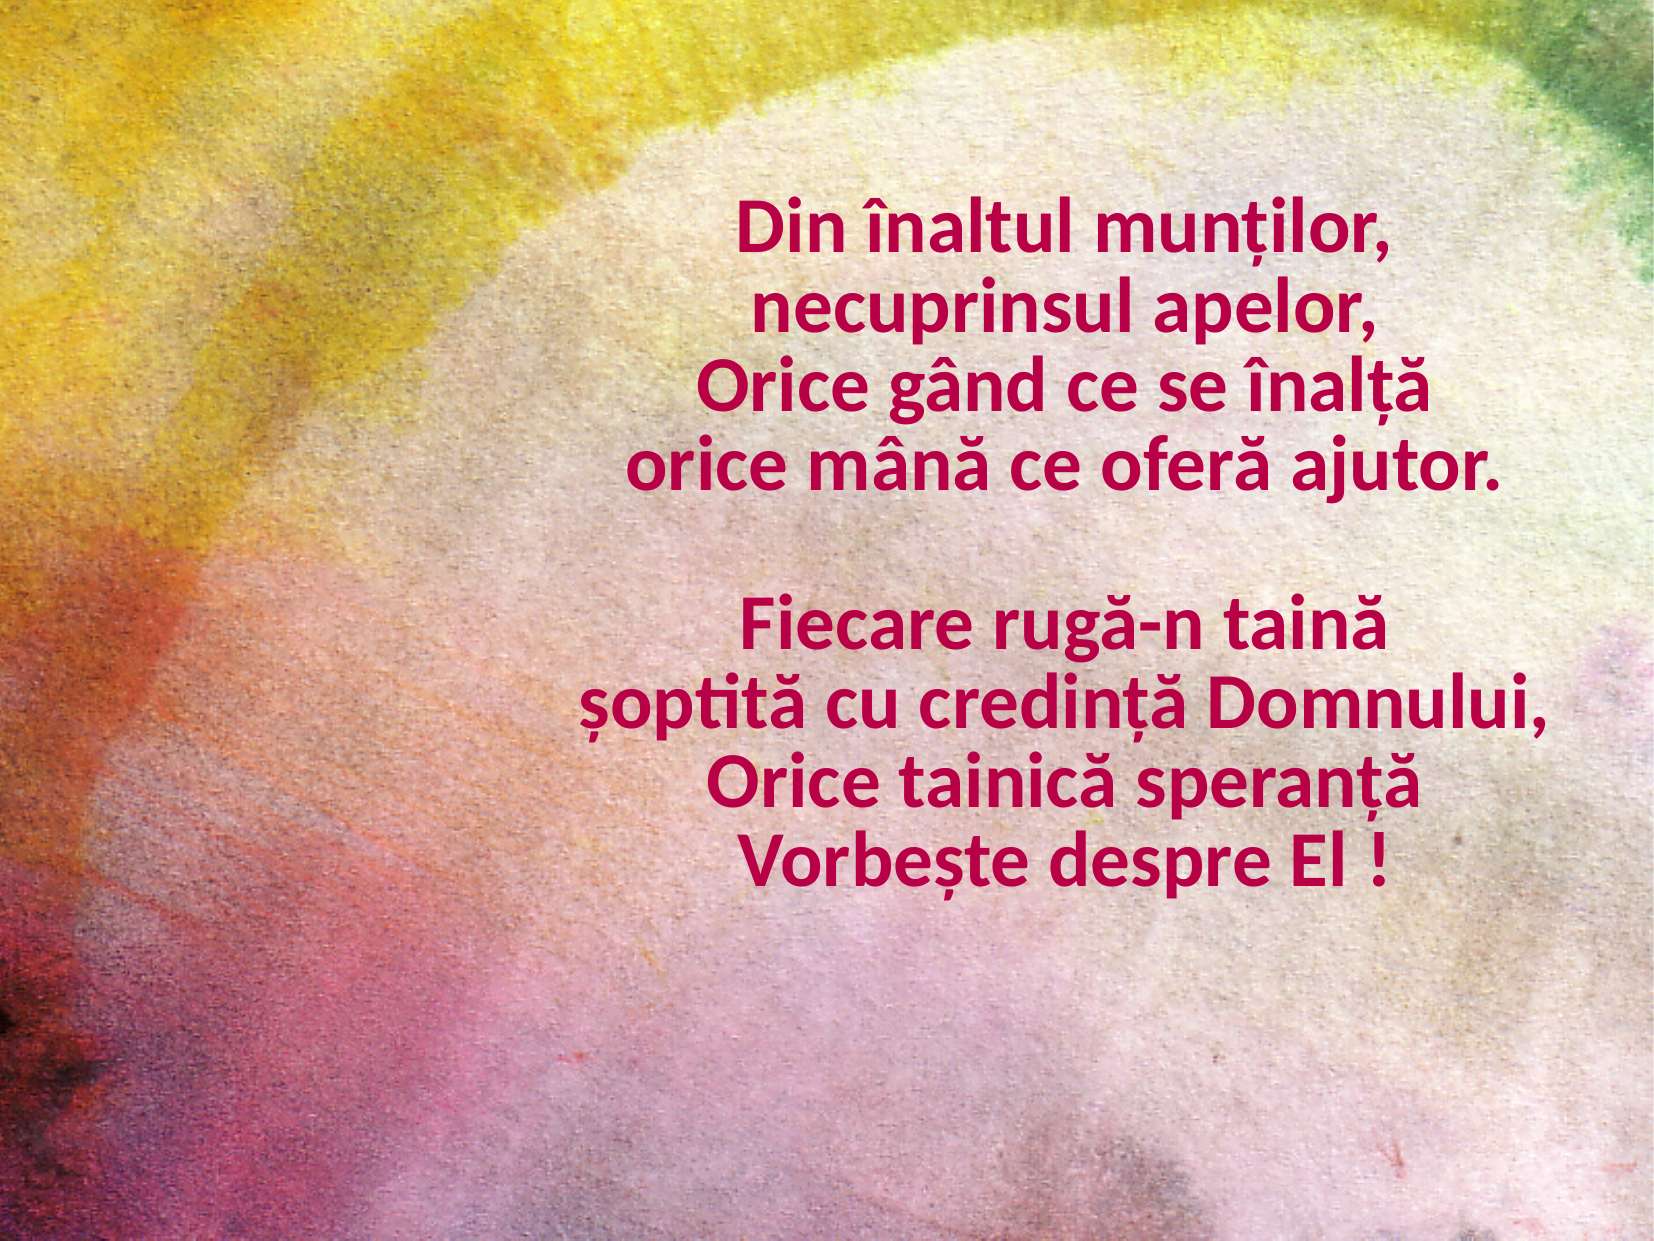

Din înaltul munţilor,
necuprinsul apelor,
Orice gând ce se înalţă
orice mână ce oferă ajutor.
Fiecare rugă-n taină
şoptită cu credinţă Domnului,
Orice tainică speranţă
Vorbeşte despre El !